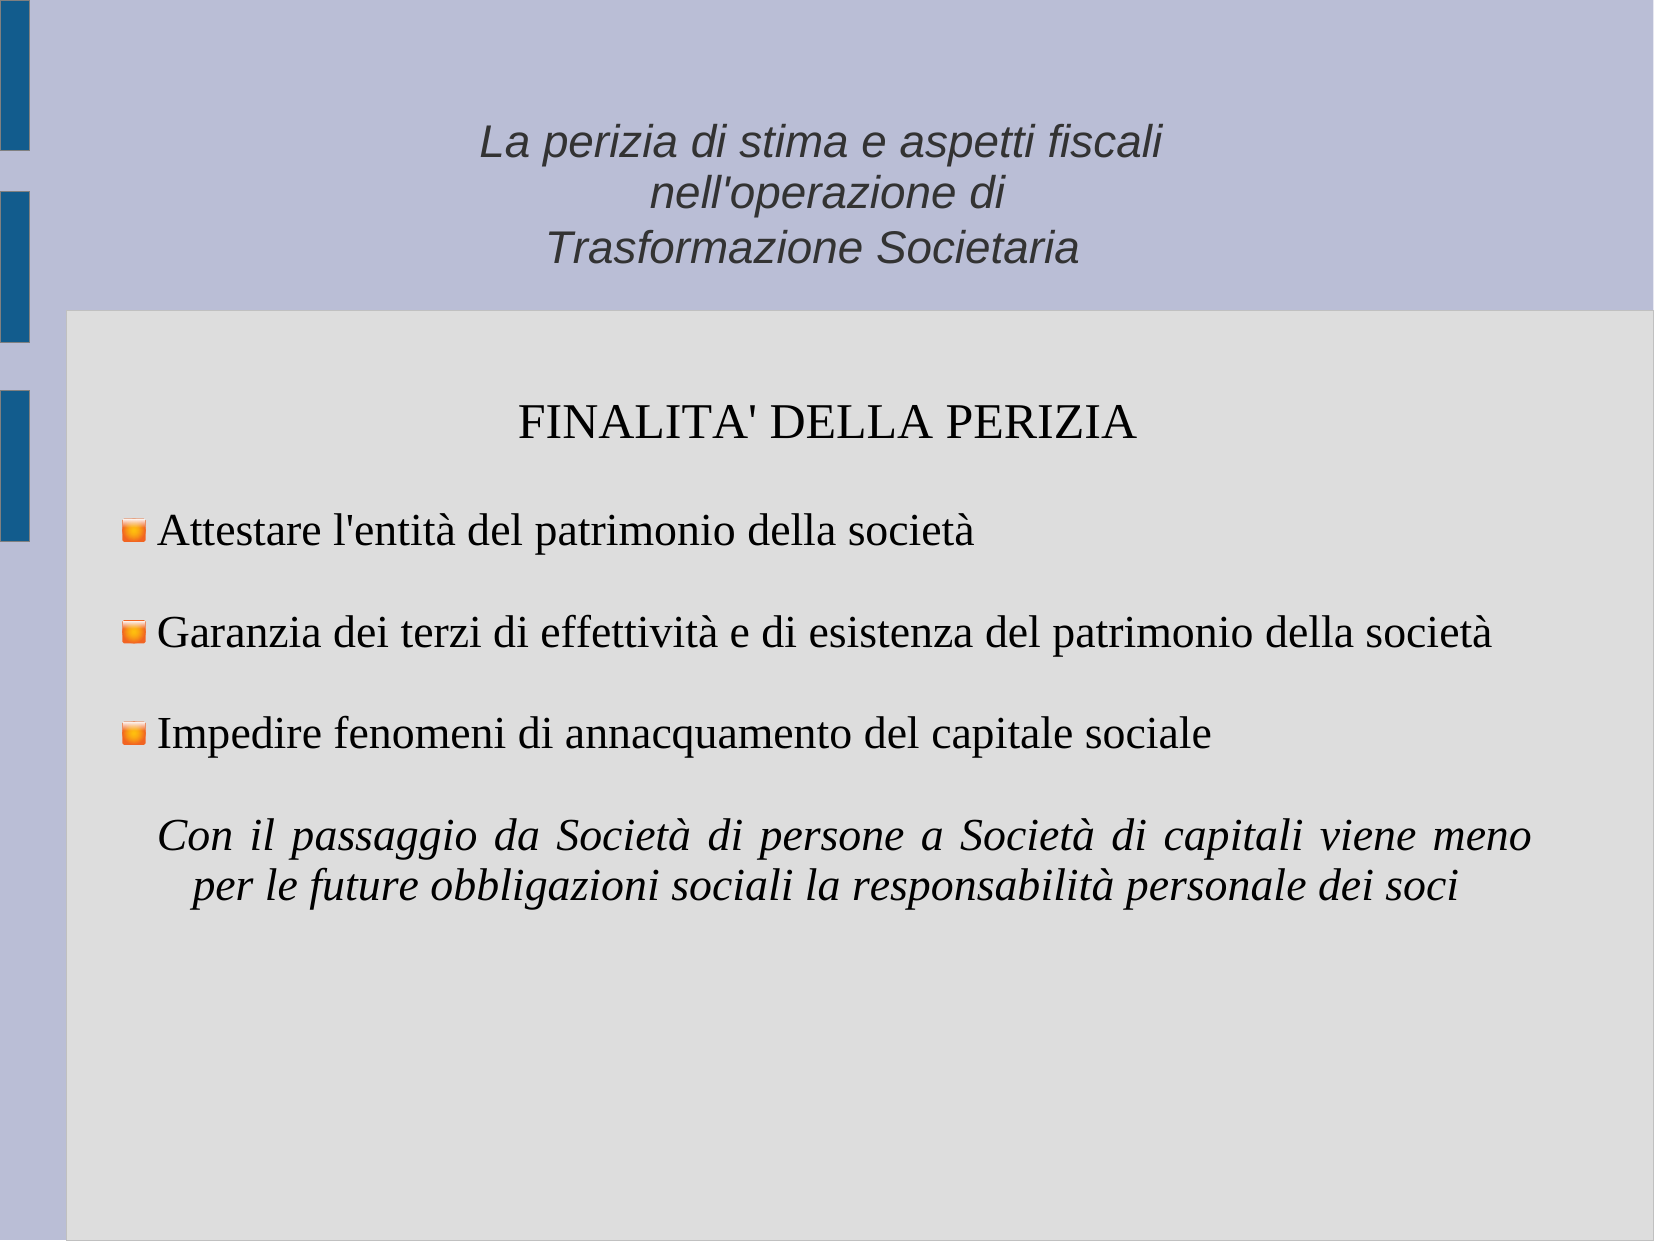

# La perizia di stima e aspetti fiscali nell'operazione di Trasformazione Societaria
FINALITA' DELLA PERIZIA
Attestare l'entità del patrimonio della società
Garanzia dei terzi di effettività e di esistenza del patrimonio della società
Impedire fenomeni di annacquamento del capitale sociale
Con il passaggio da Società di persone a Società di capitali viene meno per le future obbligazioni sociali la responsabilità personale dei soci